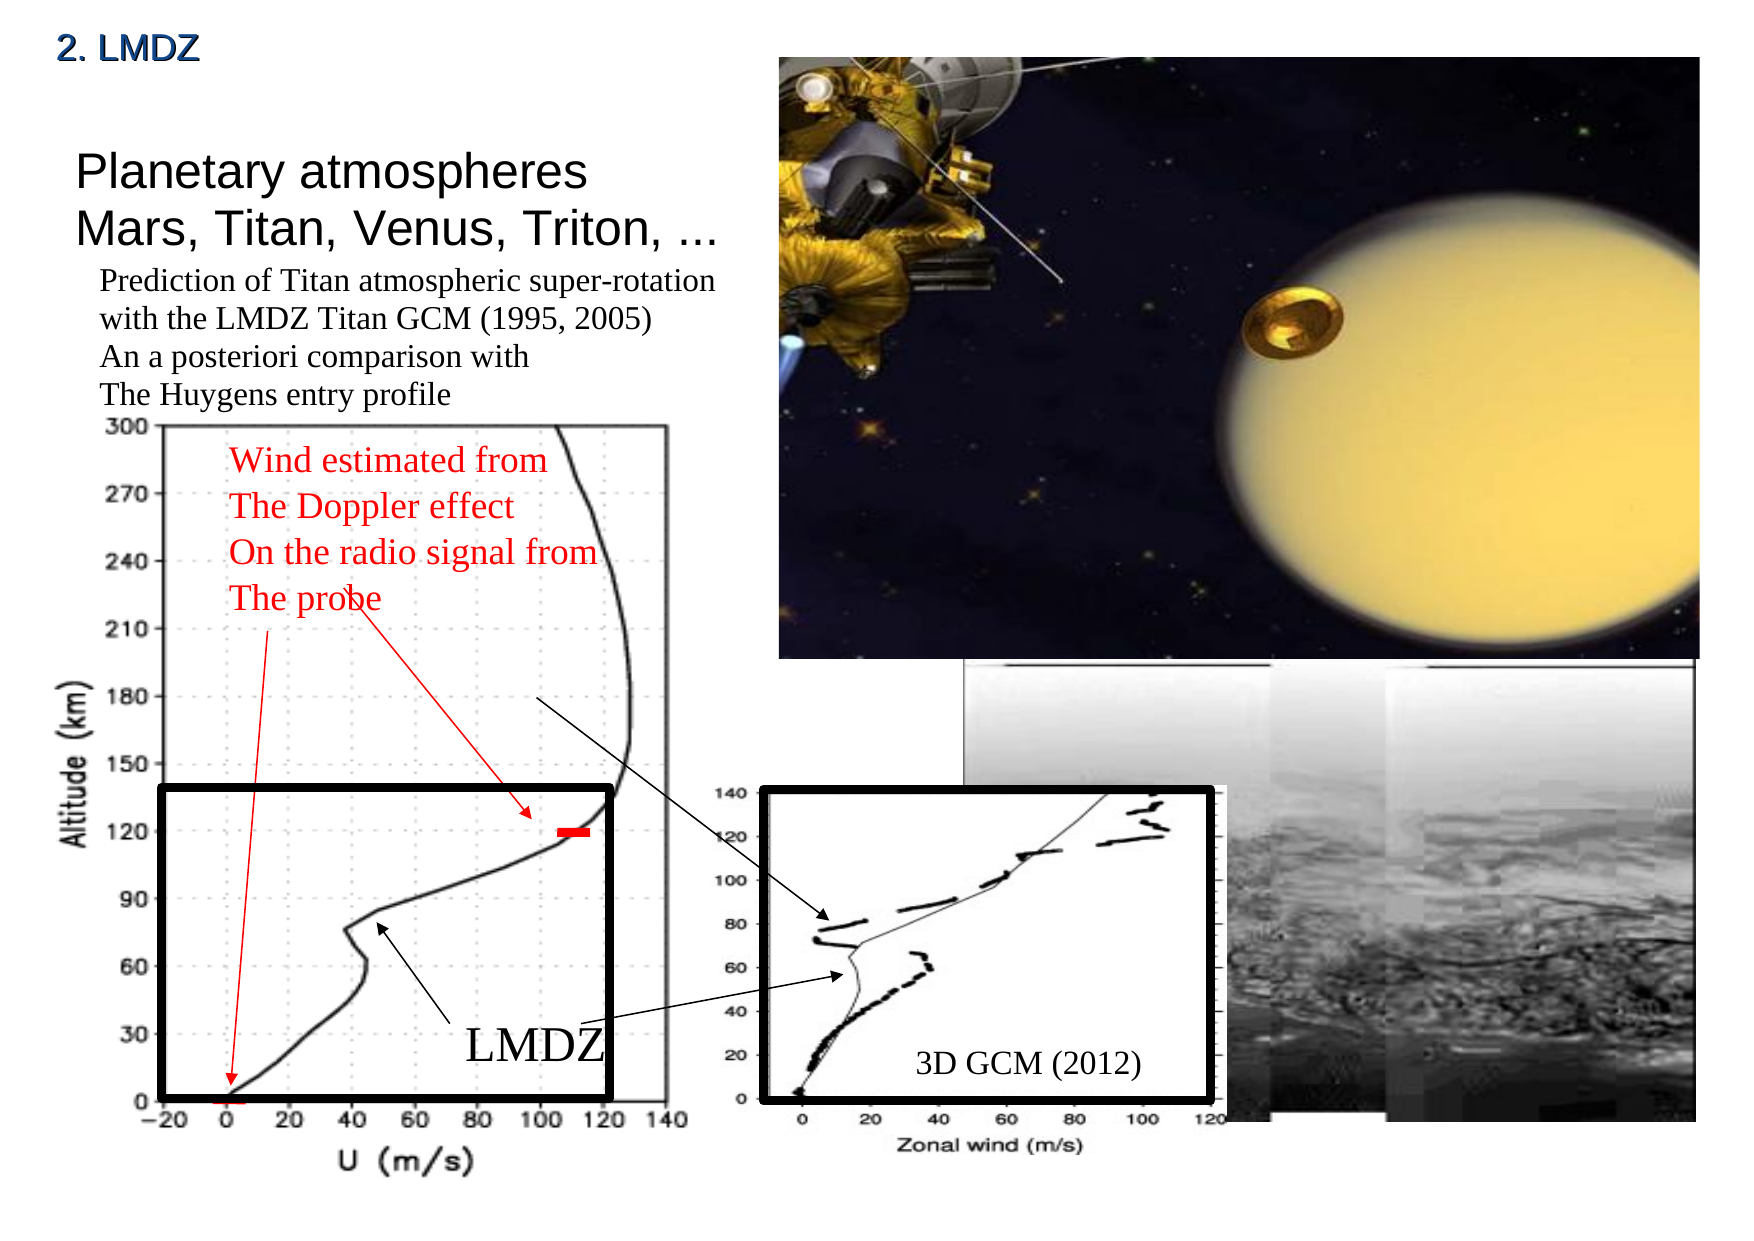

2. LMDZ
Planetary atmospheres
Mars, Titan, Venus, Triton, ...
Prediction of Titan atmospheric super-rotation with the LMDZ Titan GCM (1995, 2005)
An a posteriori comparison with
The Huygens entry profile
Wind estimated from
The Doppler effect
On the radio signal from
The probe
LMDZ
3D GCM (2012)
12